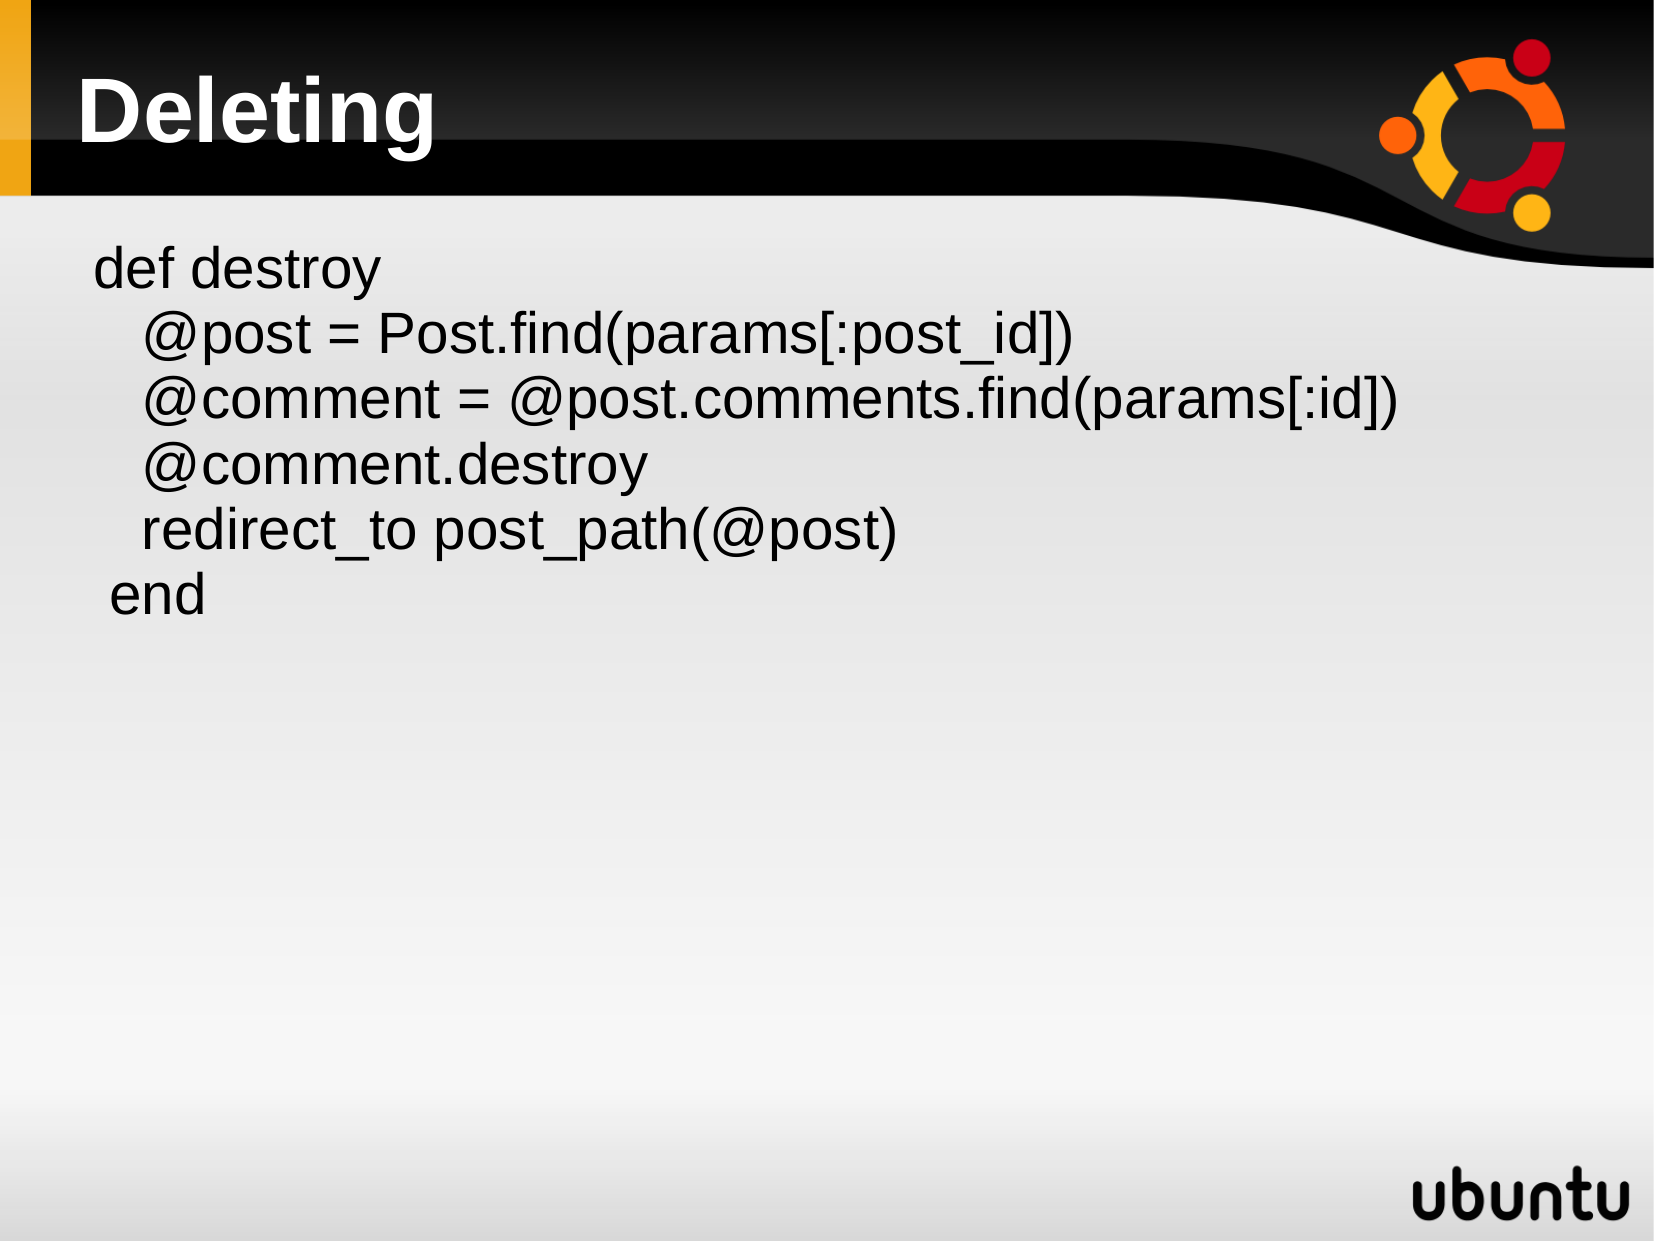

# Deleting
 def destroy
 @post = Post.find(params[:post_id])
 @comment = @post.comments.find(params[:id])
 @comment.destroy
 redirect_to post_path(@post)
 end